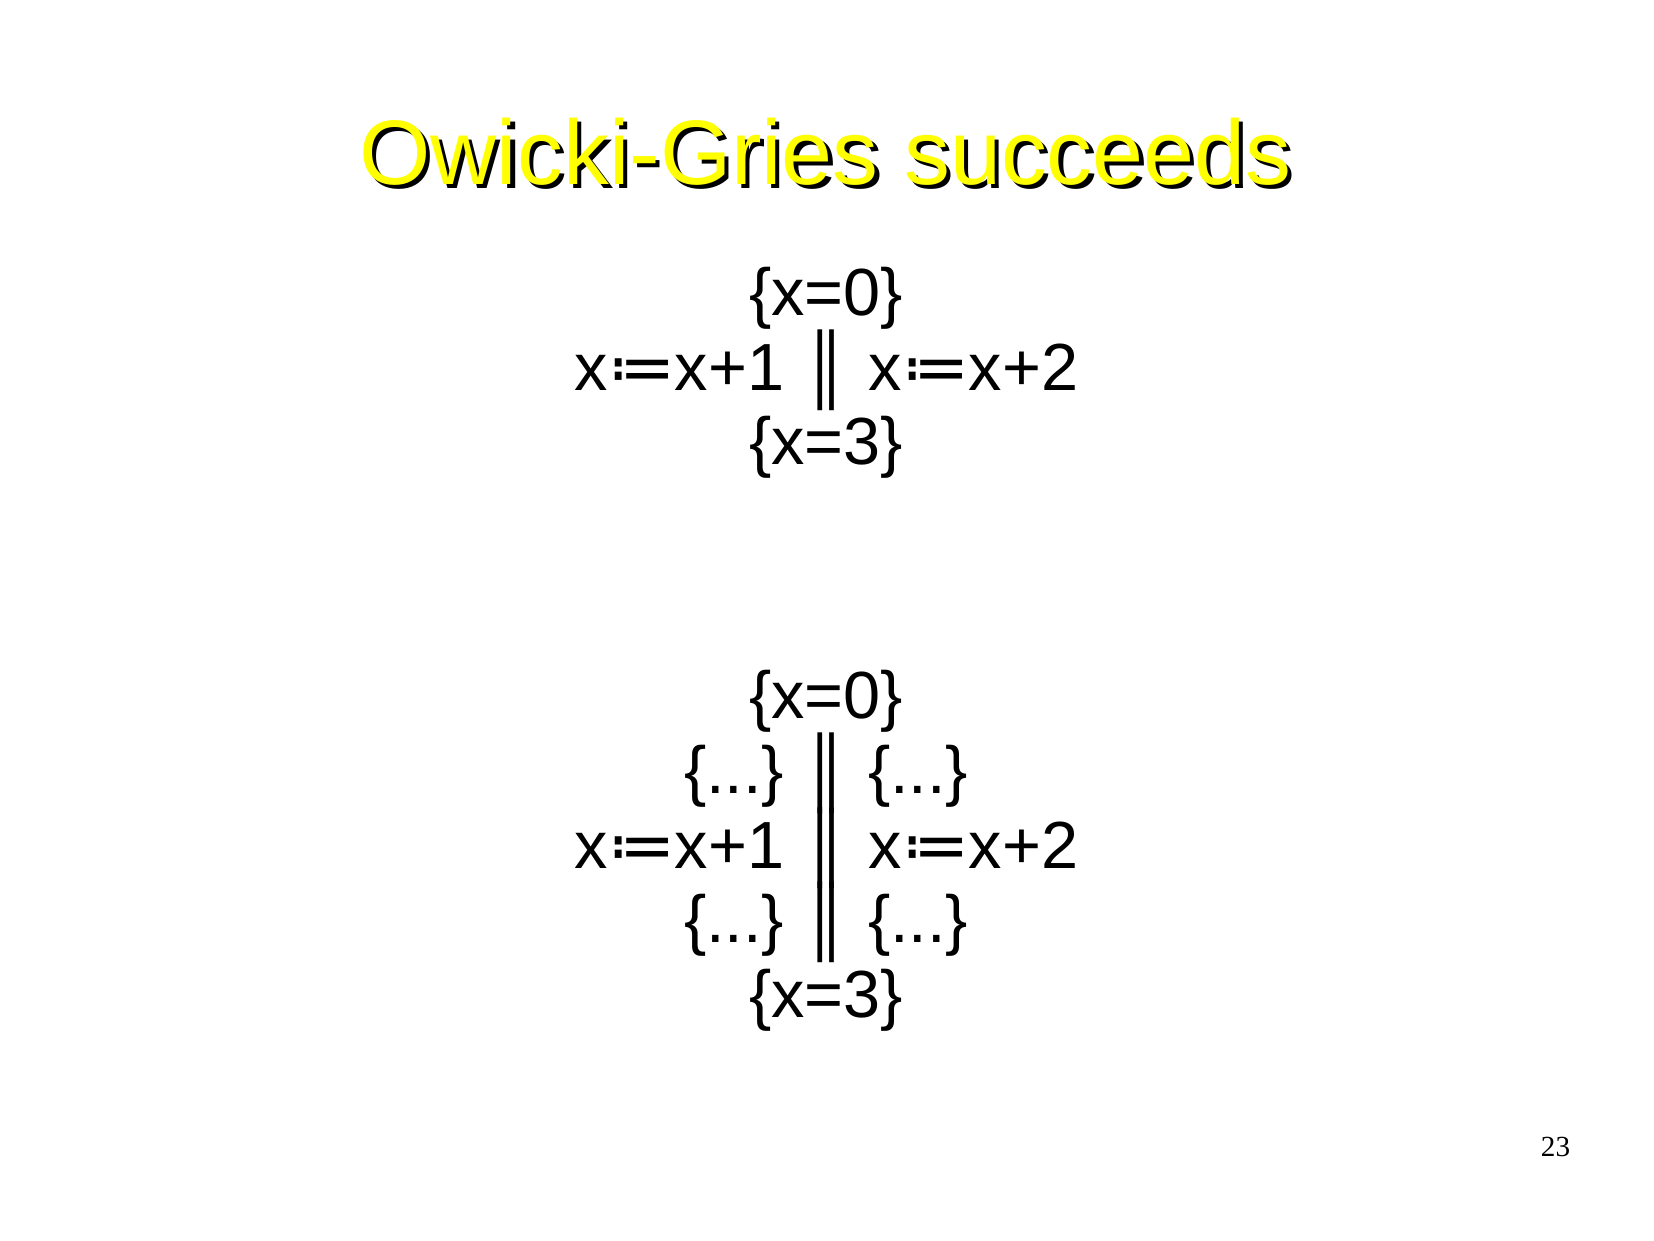

# Owicki-Gries succeeds
{x=0}
x≔x+1 ║ x≔x+2
{x=3}
{x=0}
{...} ║ {...}
x≔x+1 ║ x≔x+2
{...} ║ {...}
{x=3}
23